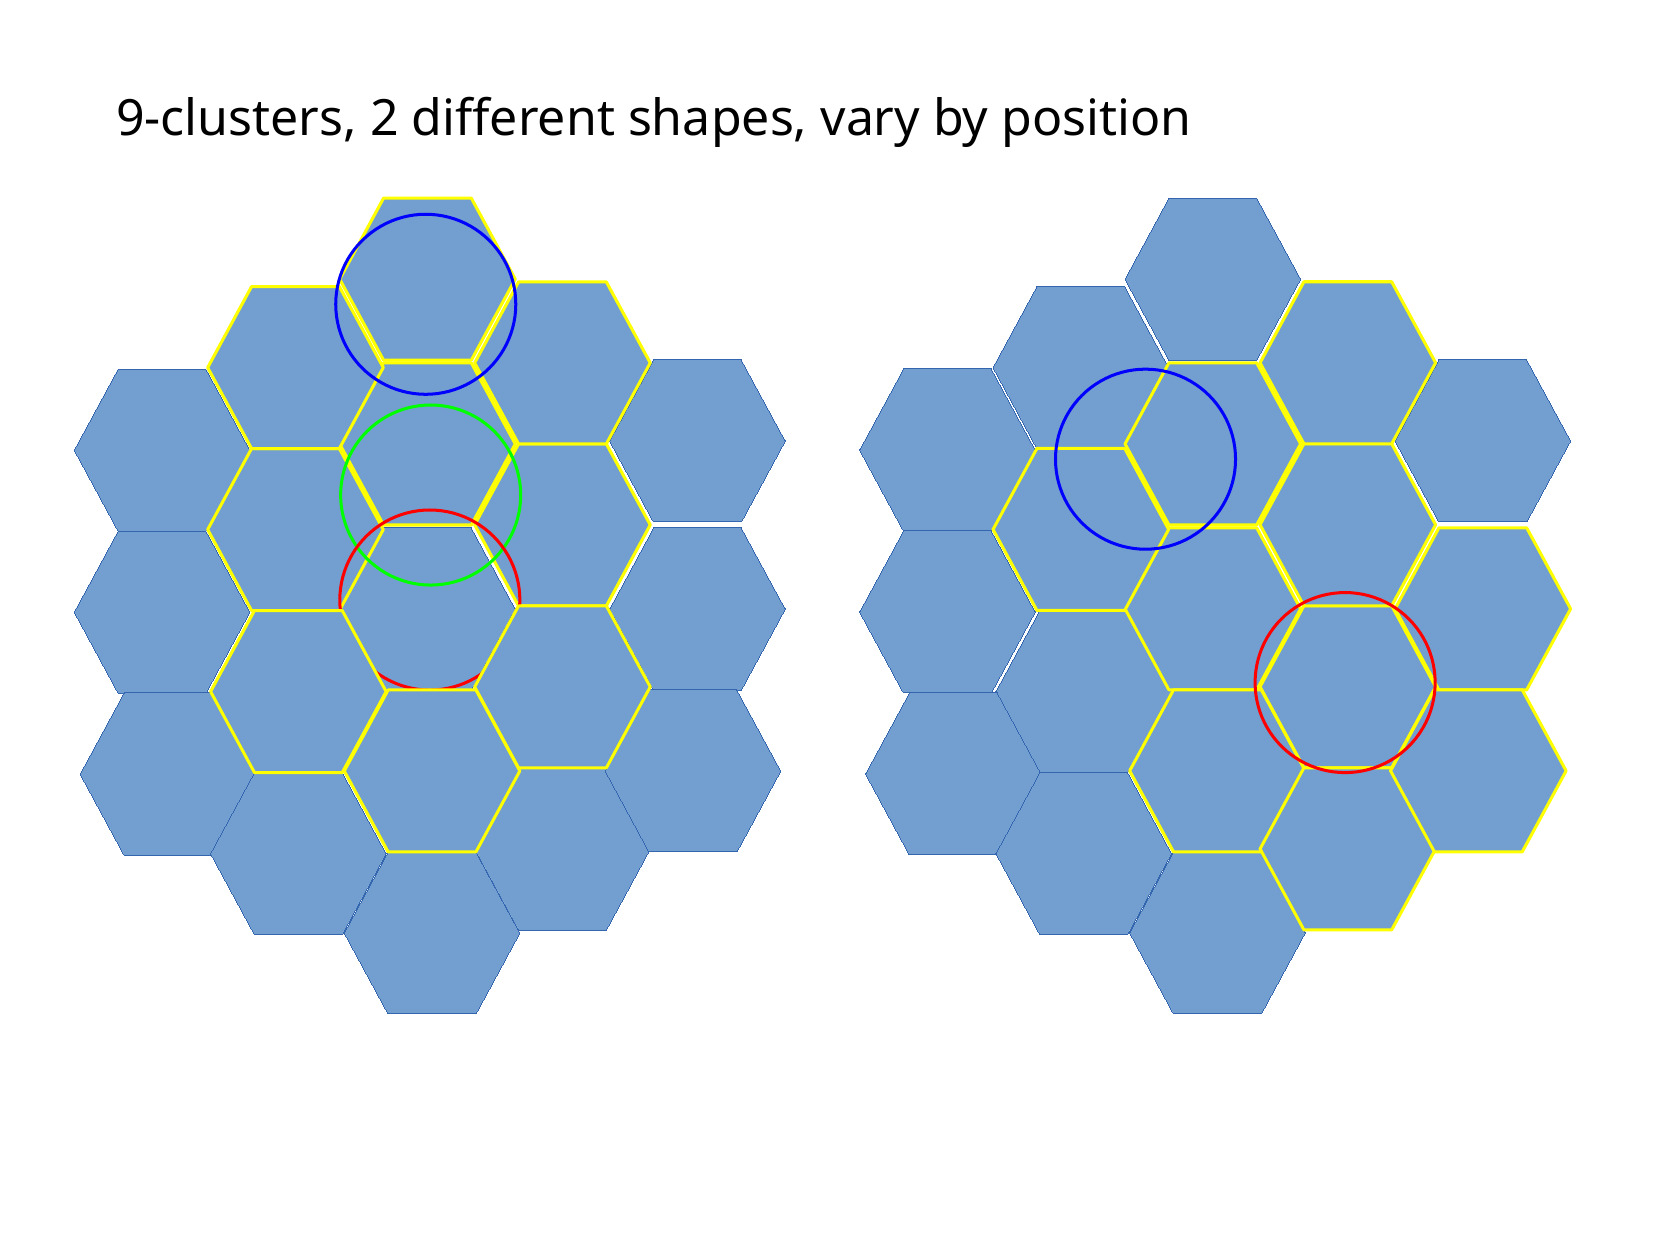

9-clusters, 2 different shapes, vary by position